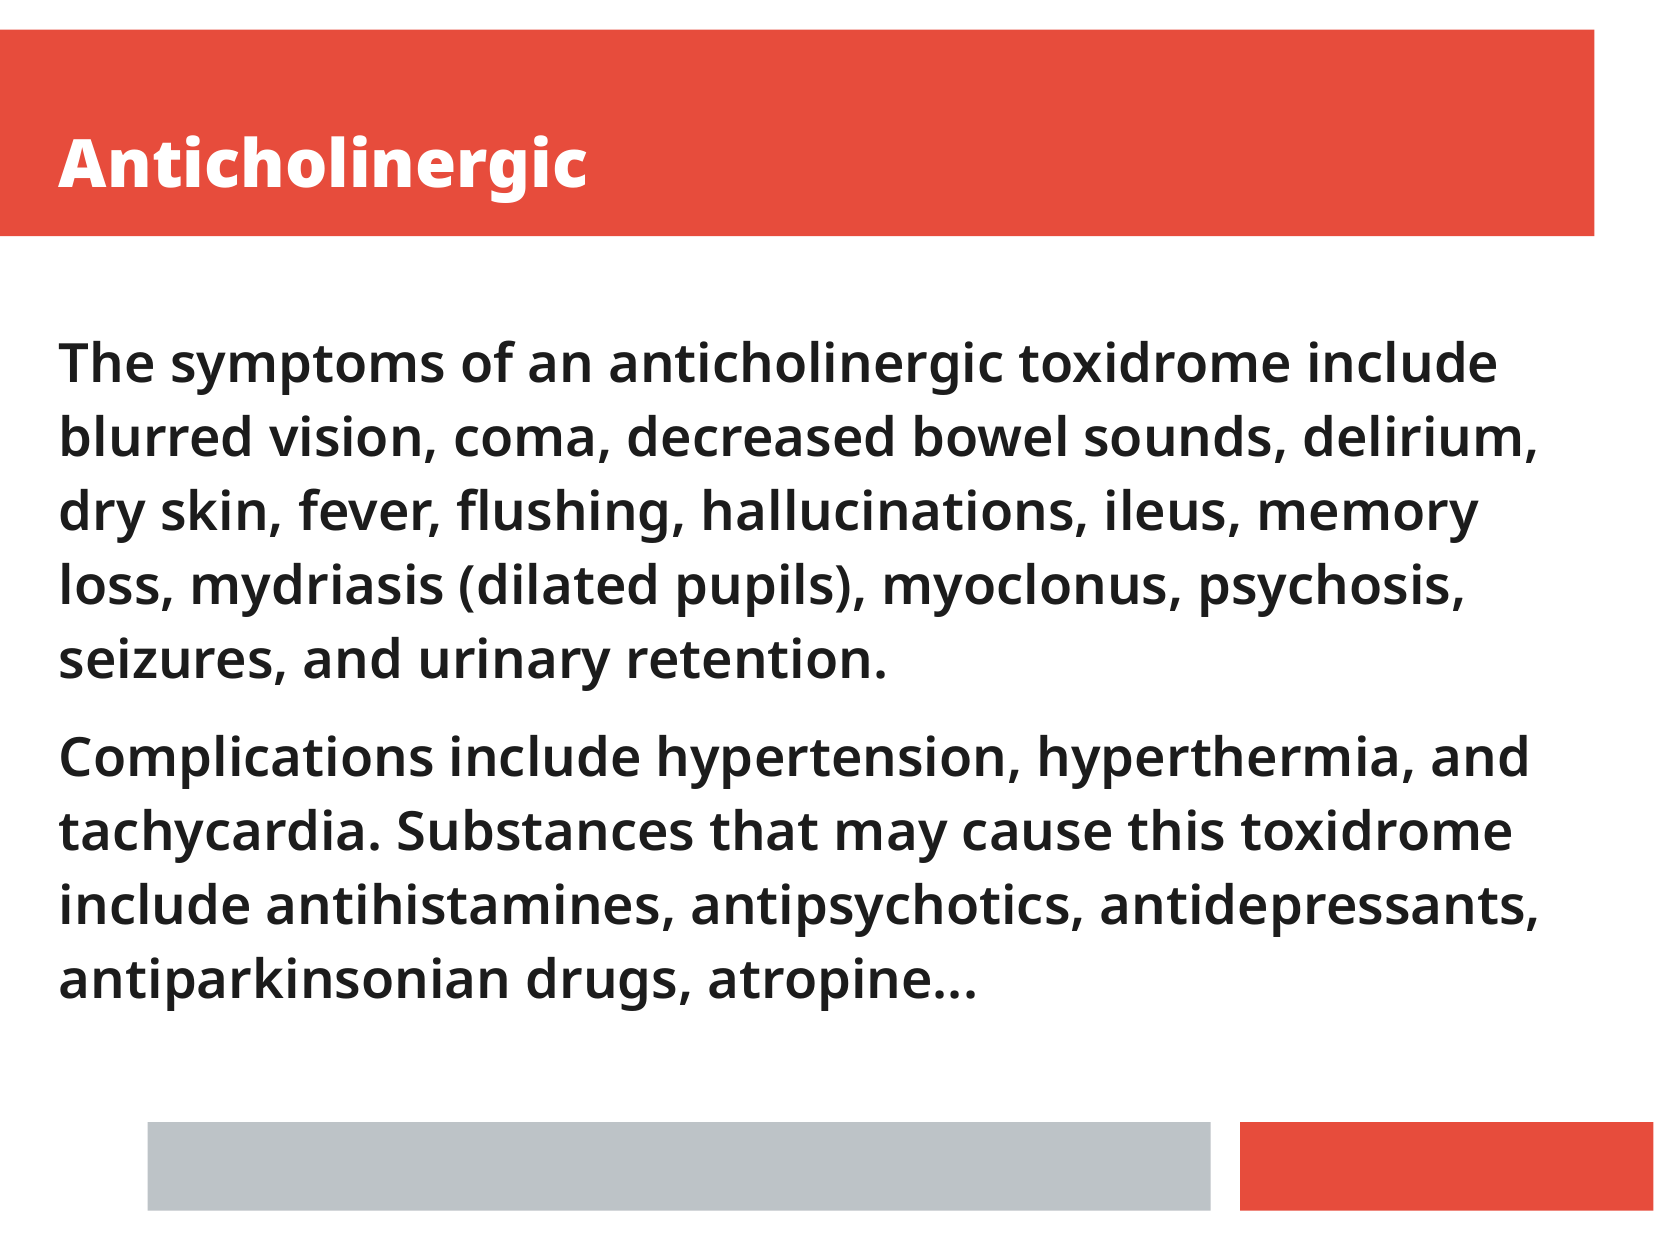

# Anticholinergic
The symptoms of an anticholinergic toxidrome include blurred vision, coma, decreased bowel sounds, delirium, dry skin, fever, flushing, hallucinations, ileus, memory loss, mydriasis (dilated pupils), myoclonus, psychosis, seizures, and urinary retention.
Complications include hypertension, hyperthermia, and tachycardia. Substances that may cause this toxidrome include antihistamines, antipsychotics, antidepressants, antiparkinsonian drugs, atropine...